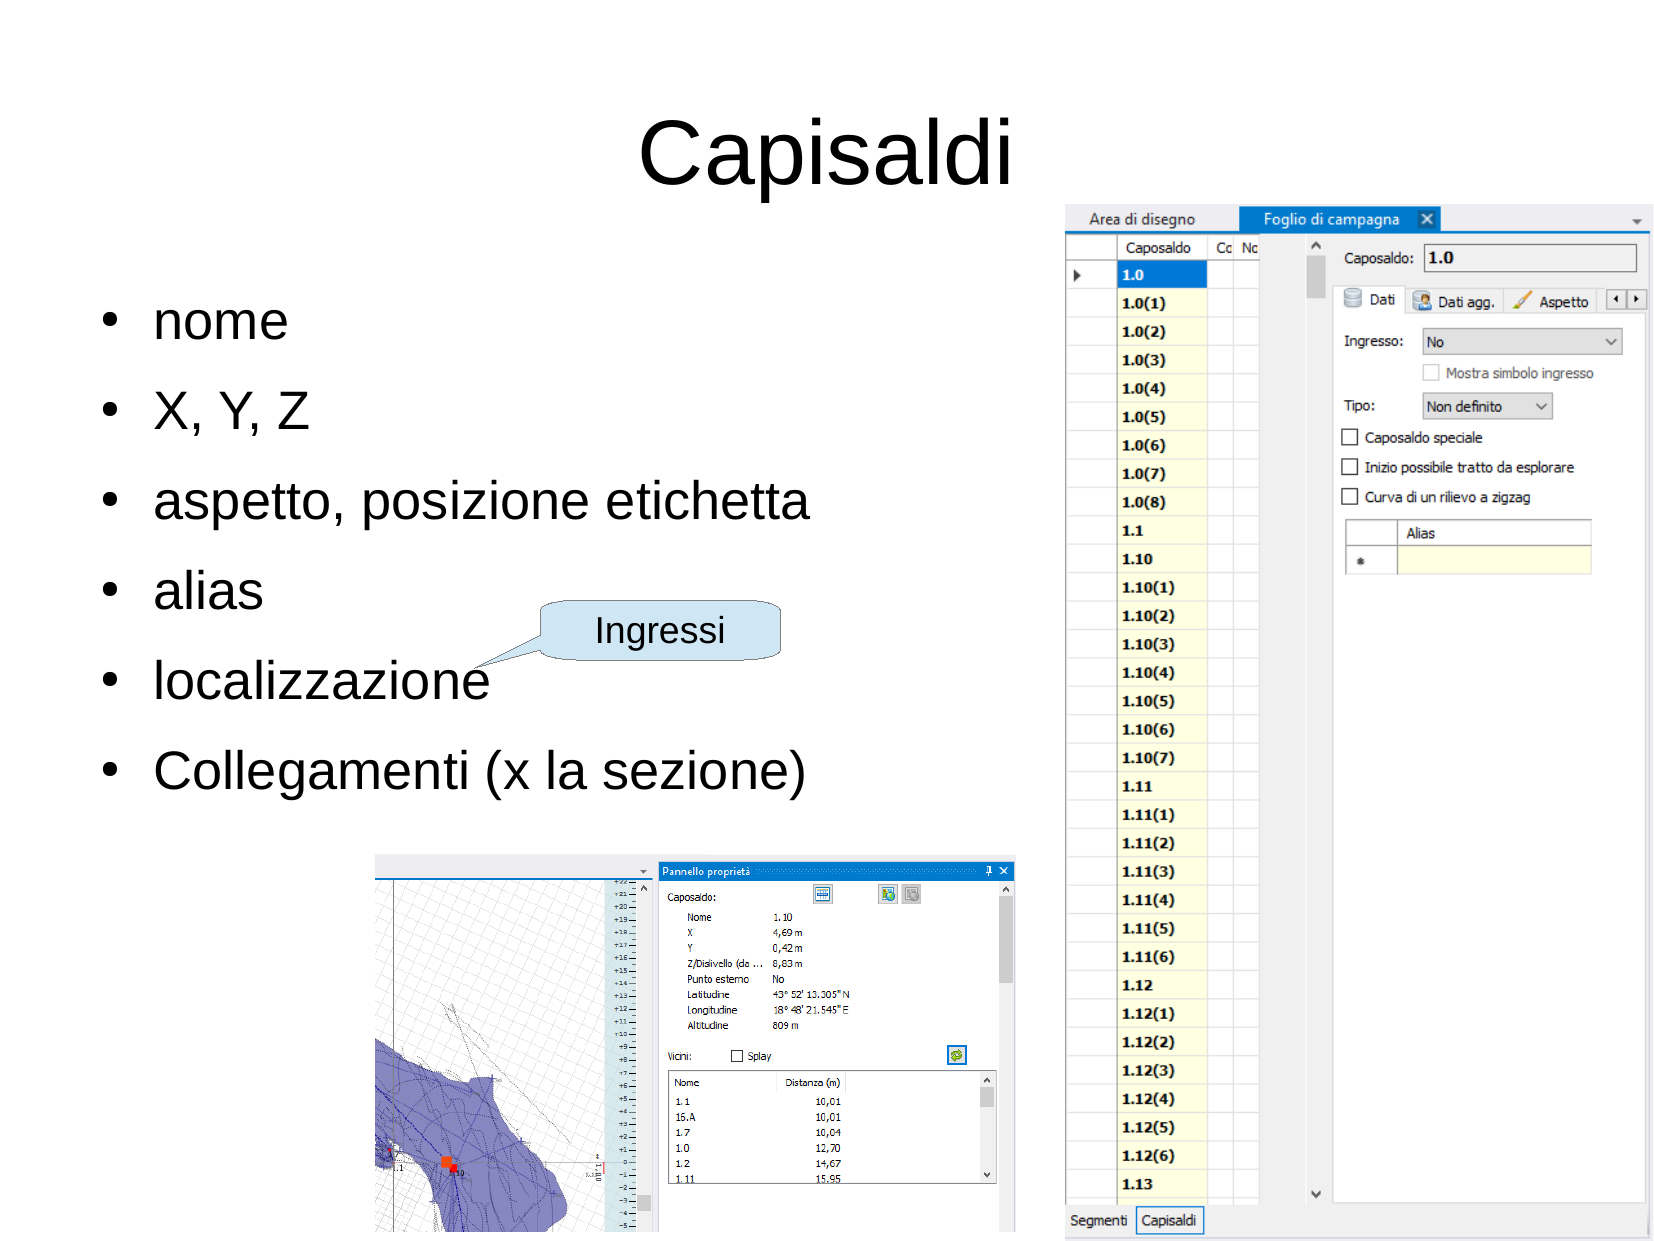

# Capisaldi
nome
X, Y, Z
aspetto, posizione etichetta
alias
localizzazione
Collegamenti (x la sezione)
Ingressi